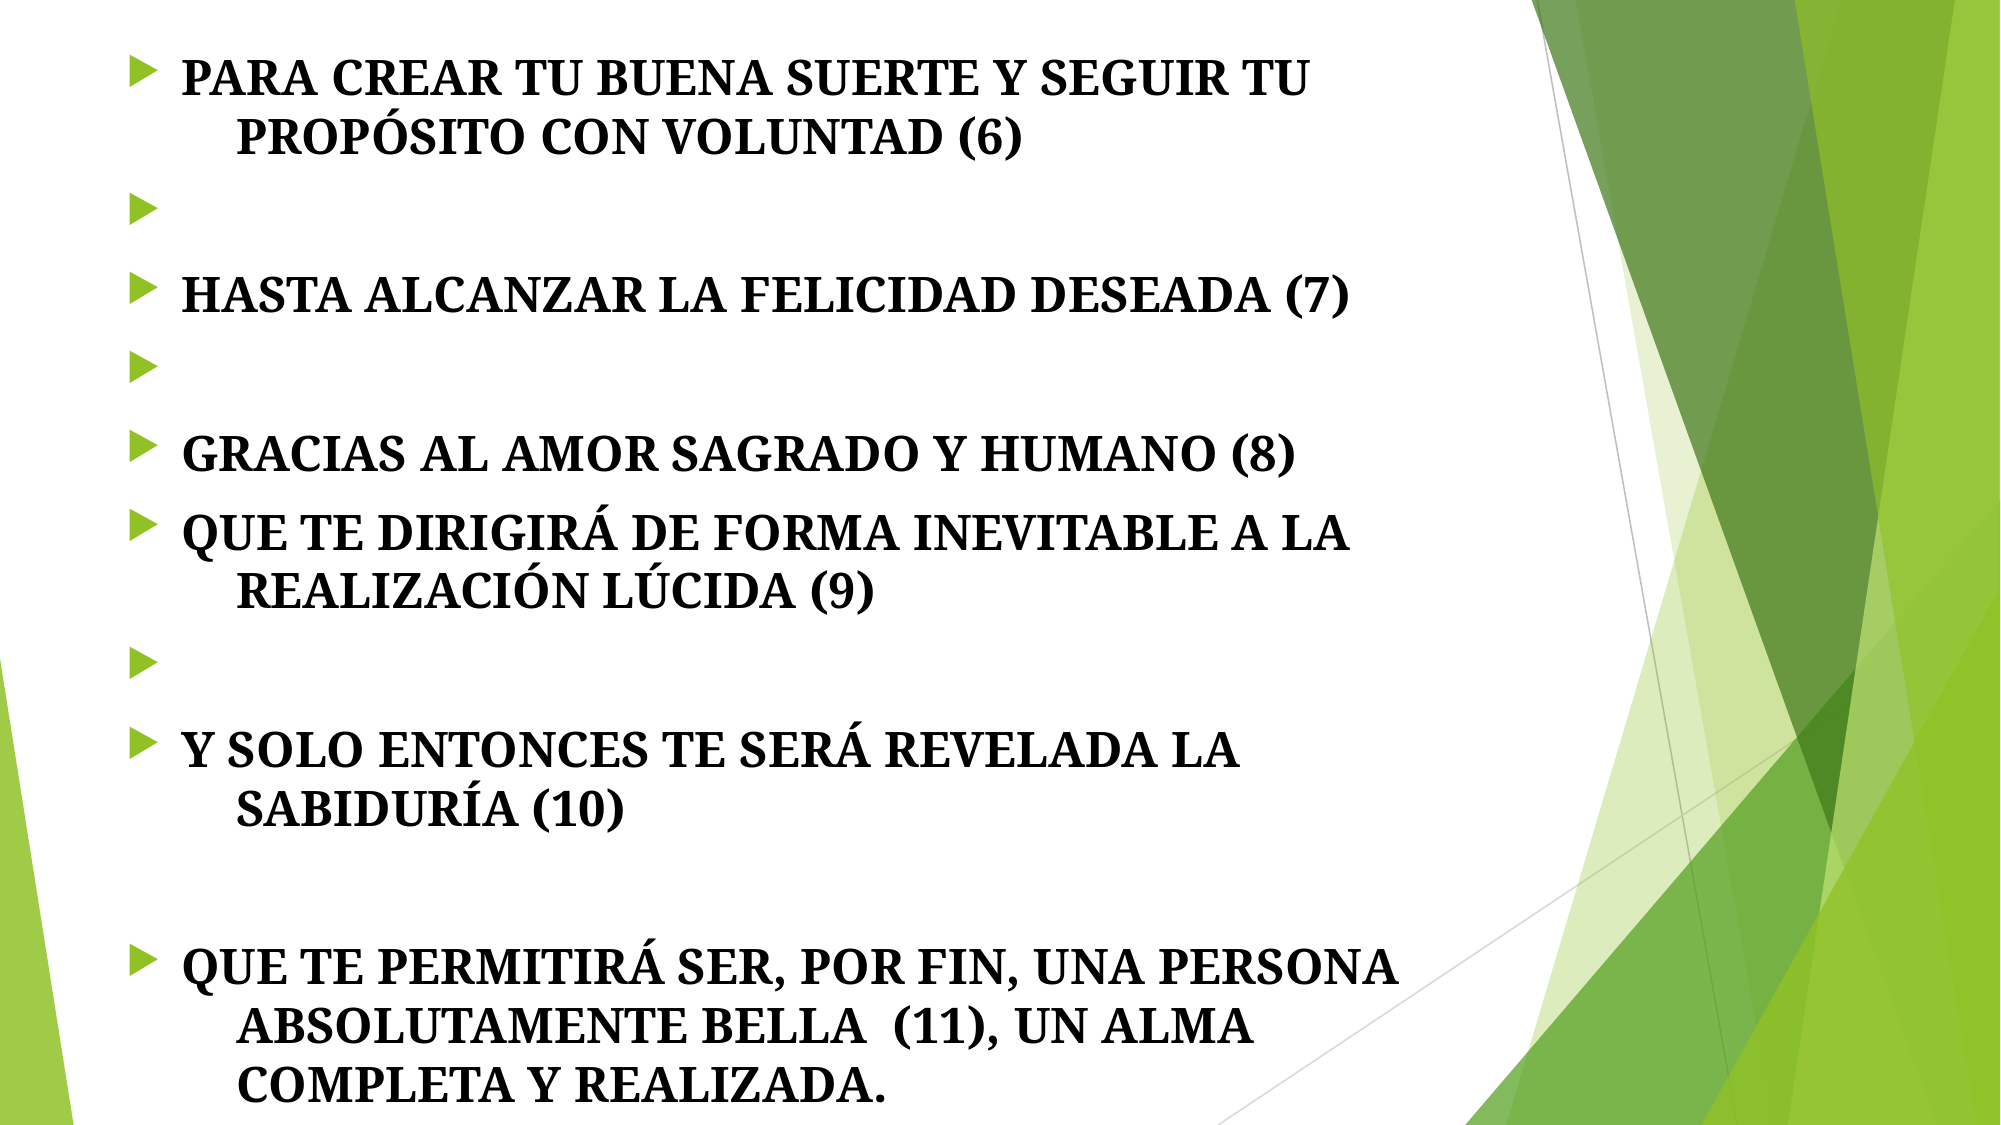

PARA CREAR TU BUENA SUERTE Y SEGUIR TU PROPÓSITO CON VOLUNTAD (6)
HASTA ALCANZAR LA FELICIDAD DESEADA (7)
GRACIAS AL AMOR SAGRADO Y HUMANO (8)
QUE TE DIRIGIRÁ DE FORMA INEVITABLE A LA REALIZACIÓN LÚCIDA (9)
Y SOLO ENTONCES TE SERÁ REVELADA LA SABIDURÍA (10)
QUE TE PERMITIRÁ SER, POR FIN, UNA PERSONA ABSOLUTAMENTE BELLA (11), UN ALMA COMPLETA Y REALIZADA.
#